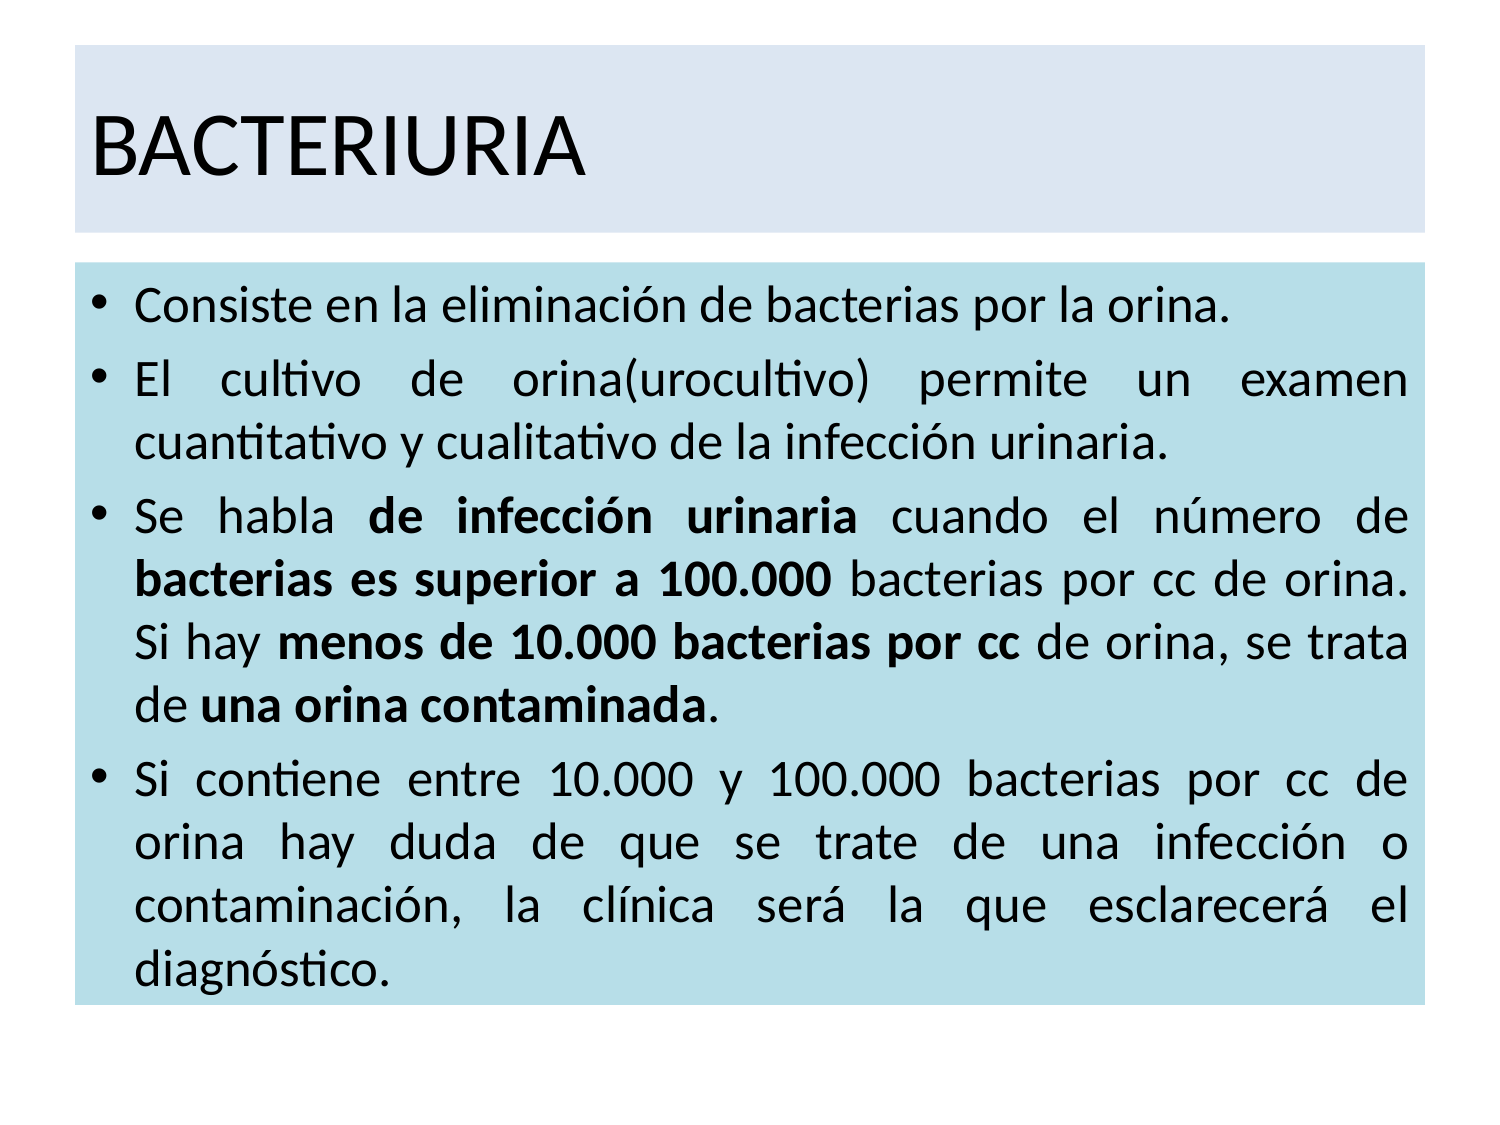

# BACTERIURIA
Consiste en la eliminación de bacterias por la orina.
El cultivo de orina(urocultivo) permite un examen cuantitativo y cualitativo de la infección urinaria.
Se habla de infección urinaria cuando el número de bacterias es superior a 100.000 bacterias por cc de orina. Si hay menos de 10.000 bacterias por cc de orina, se trata de una orina contaminada.
Si contiene entre 10.000 y 100.000 bacterias por cc de orina hay duda de que se trate de una infección o contaminación, la clínica será la que esclarecerá el diagnóstico.